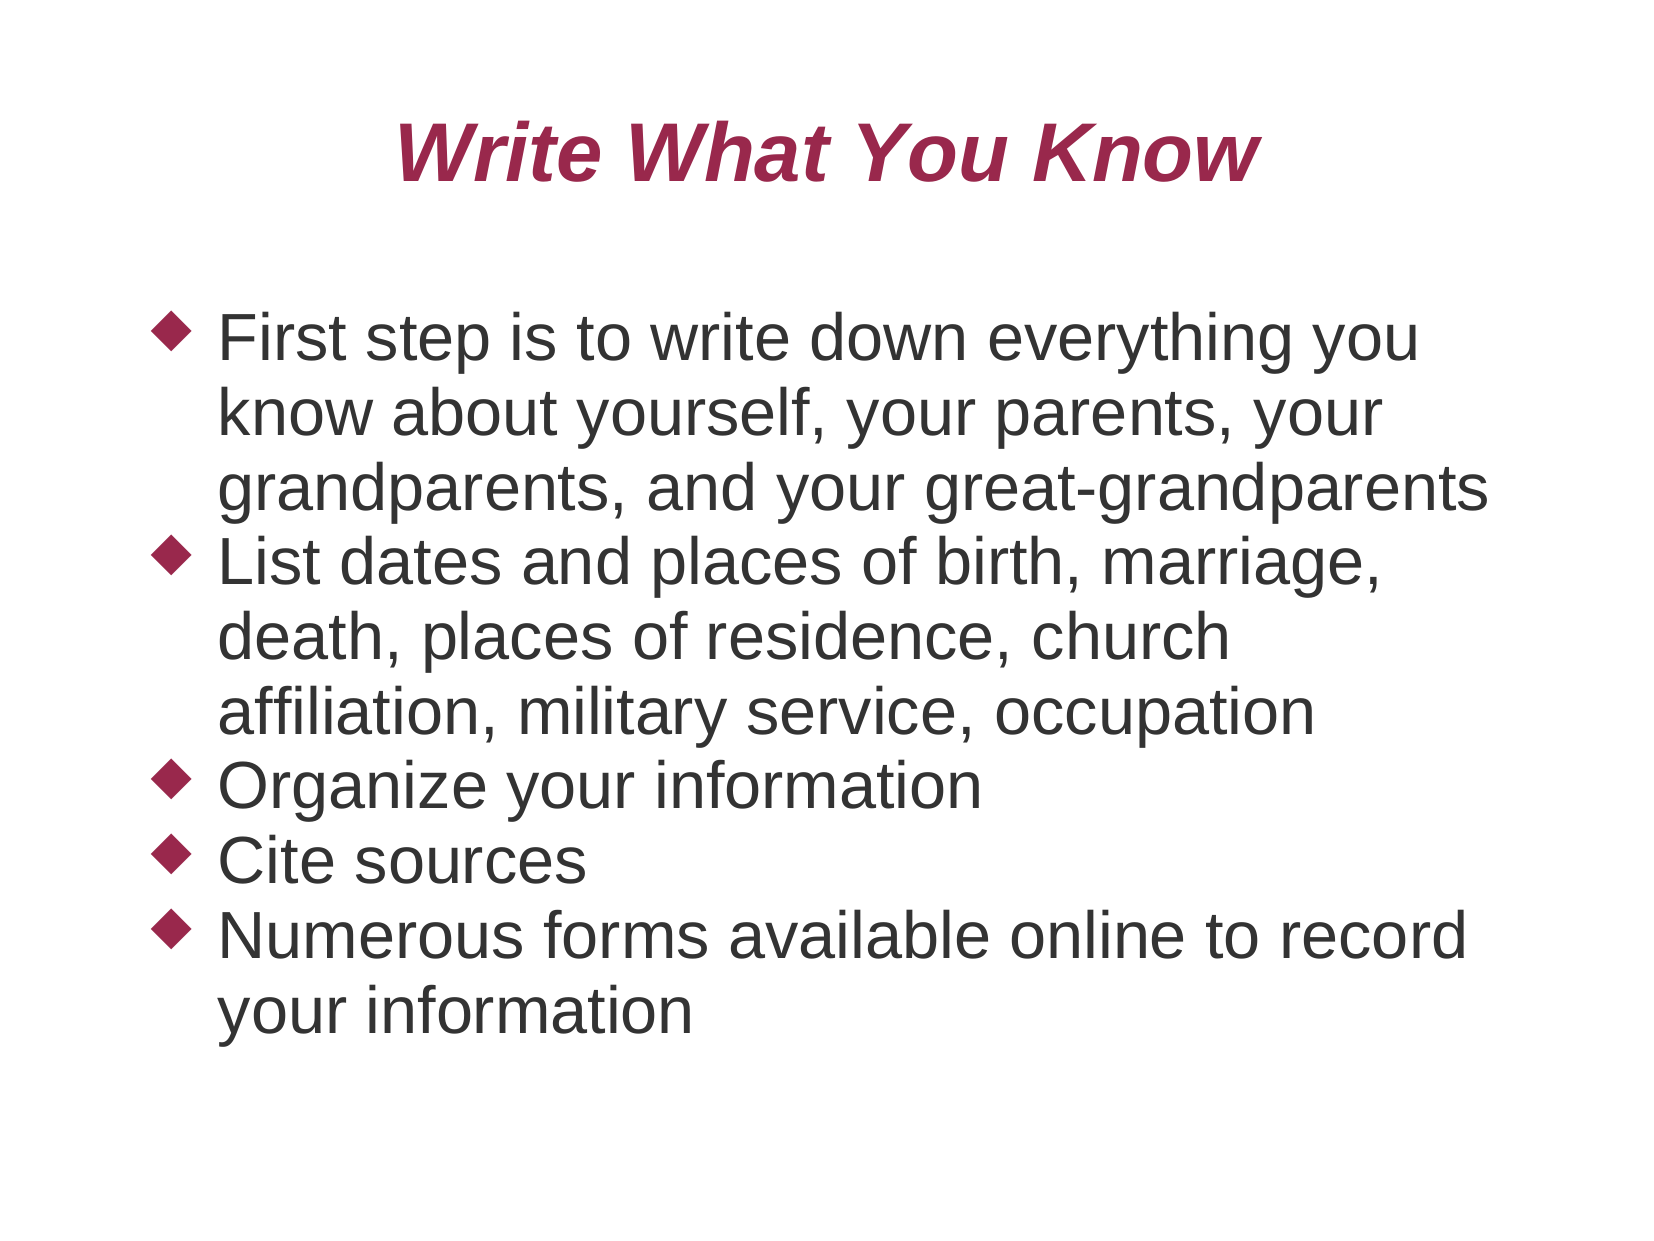

# Write What You Know
First step is to write down everything you know about yourself, your parents, your grandparents, and your great-grandparents
List dates and places of birth, marriage, death, places of residence, church affiliation, military service, occupation
Organize your information
Cite sources
Numerous forms available online to record your information